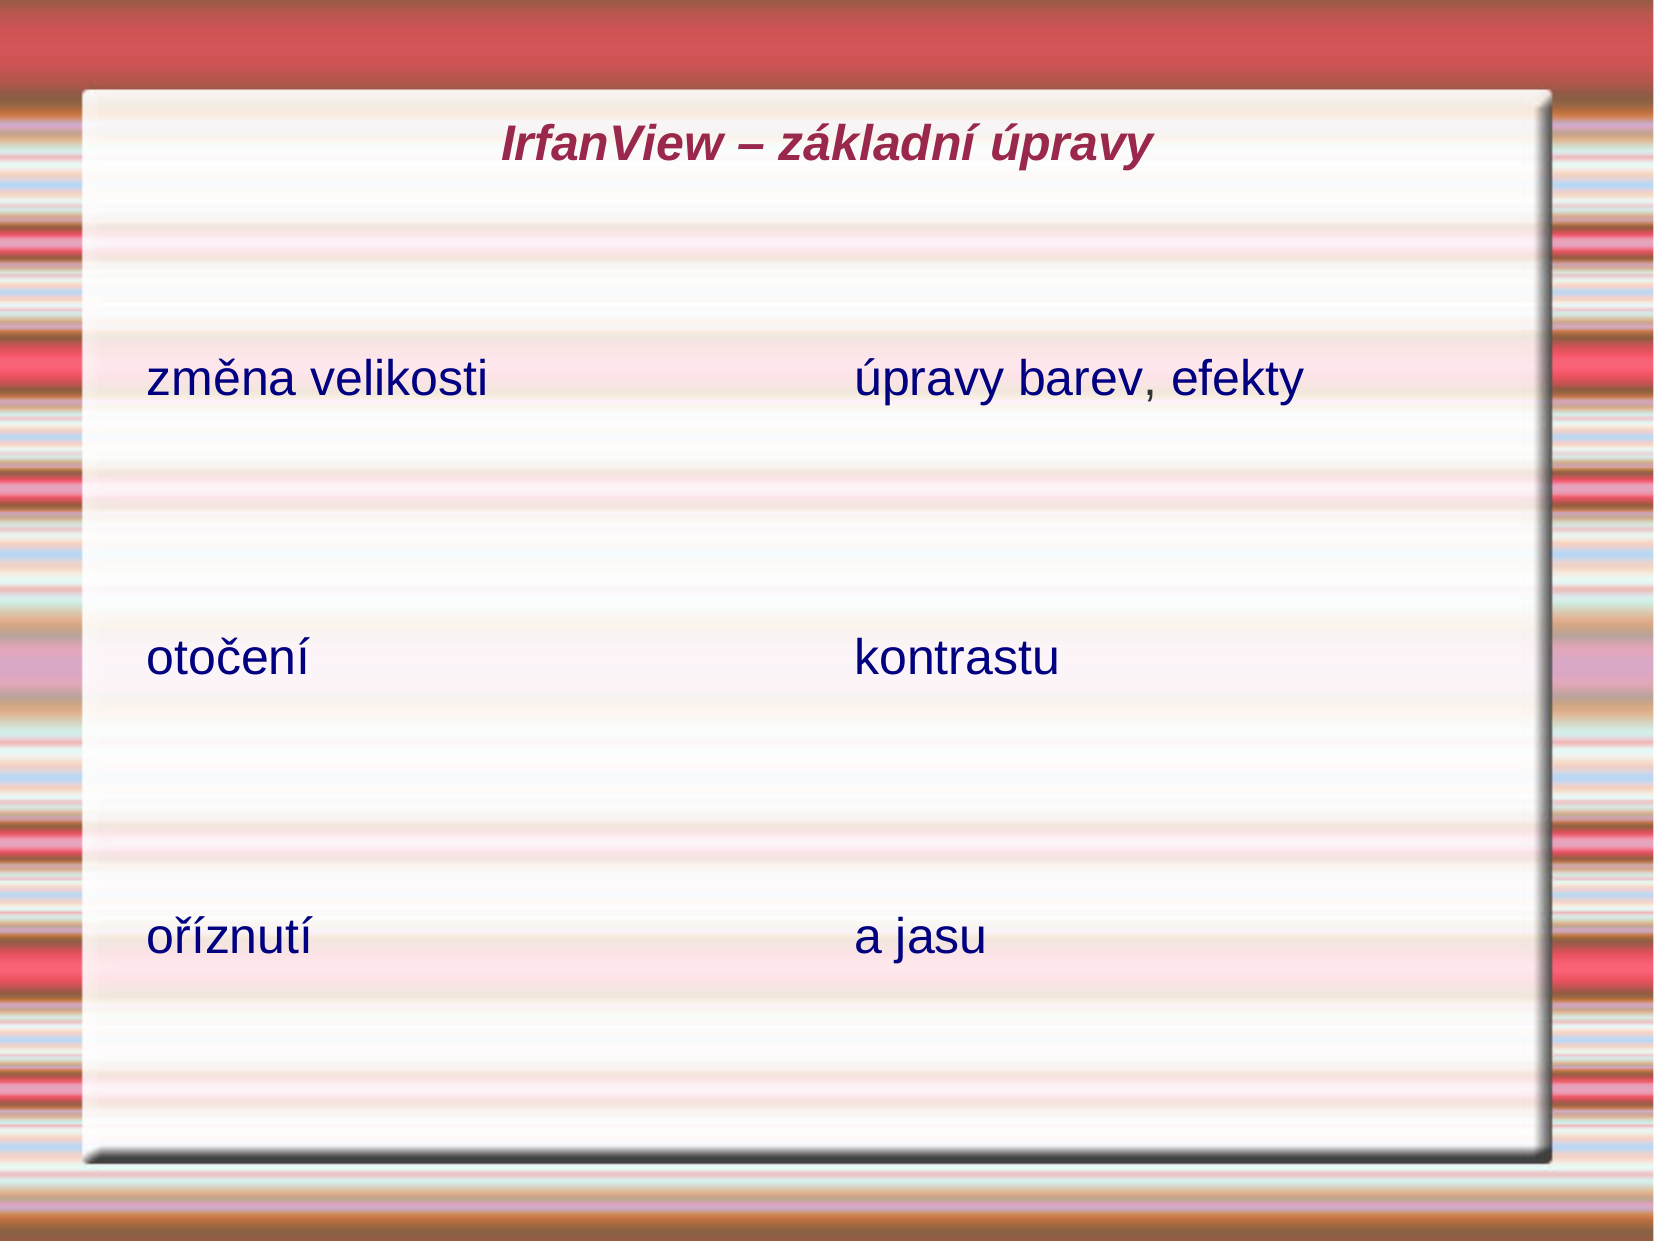

# IrfanView – základní úpravy
změna velikosti
otočení
oříznutí
úpravy barev, efekty
kontrastu
a jasu